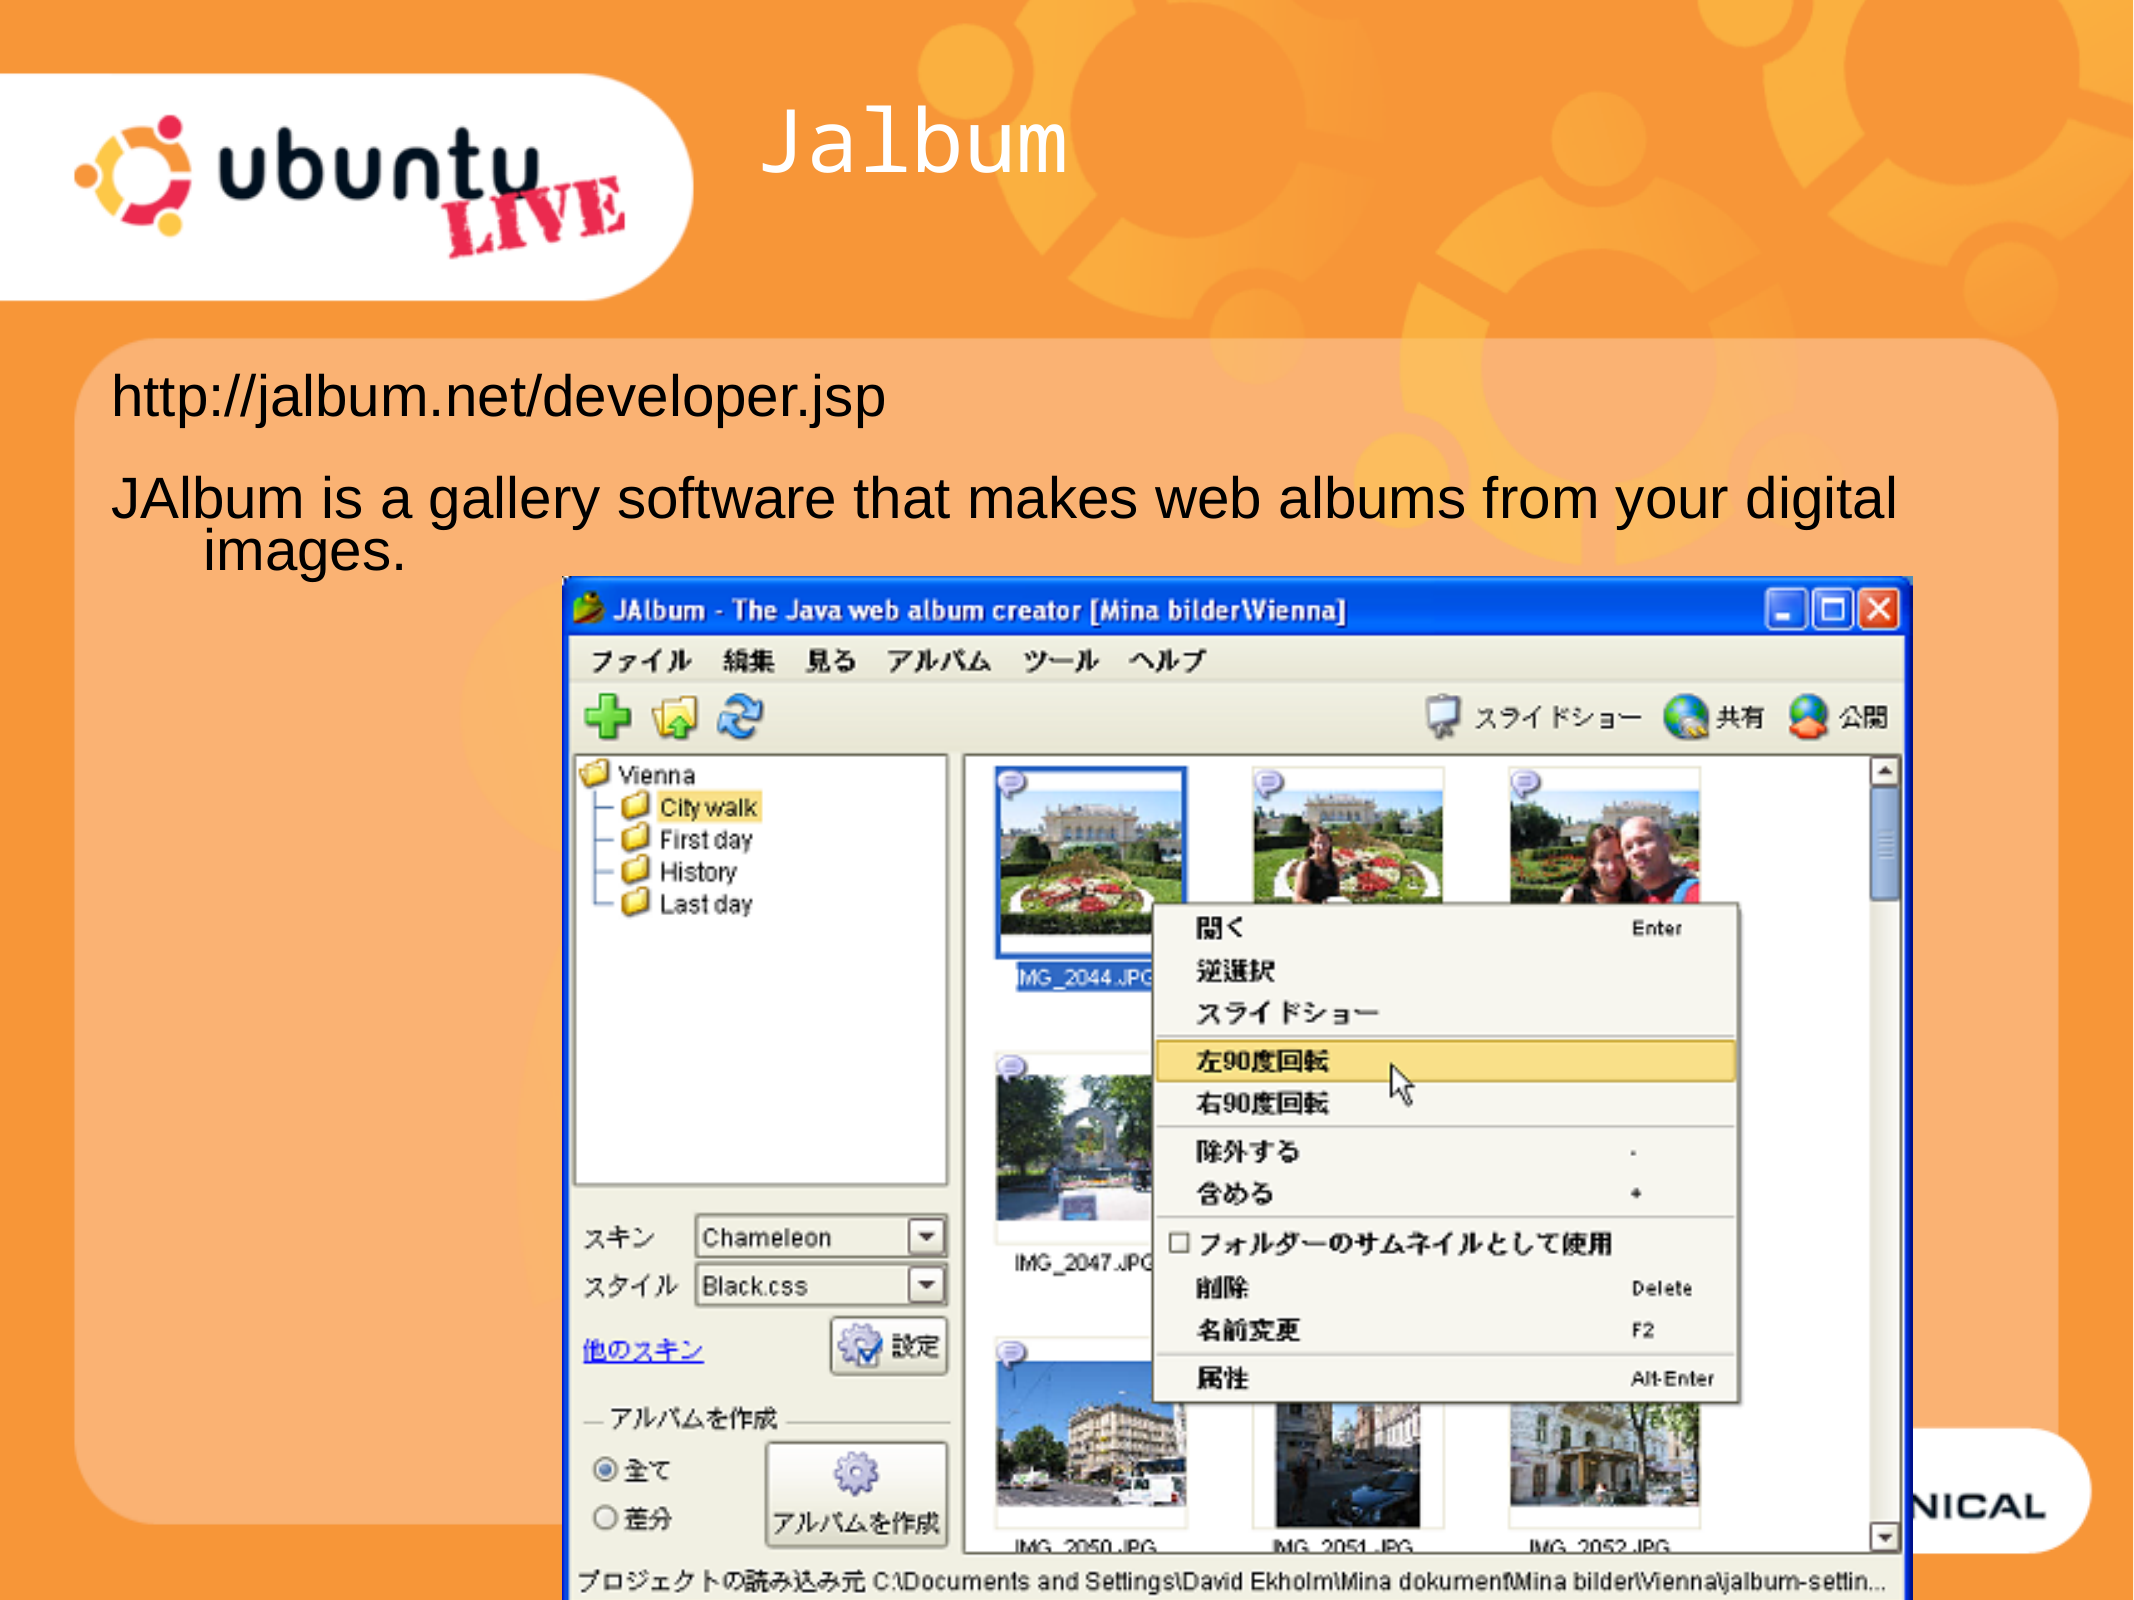

Jalbum
# http://jalbum.net/developer.jsp
JAlbum is a gallery software that makes web albums from your digital images.